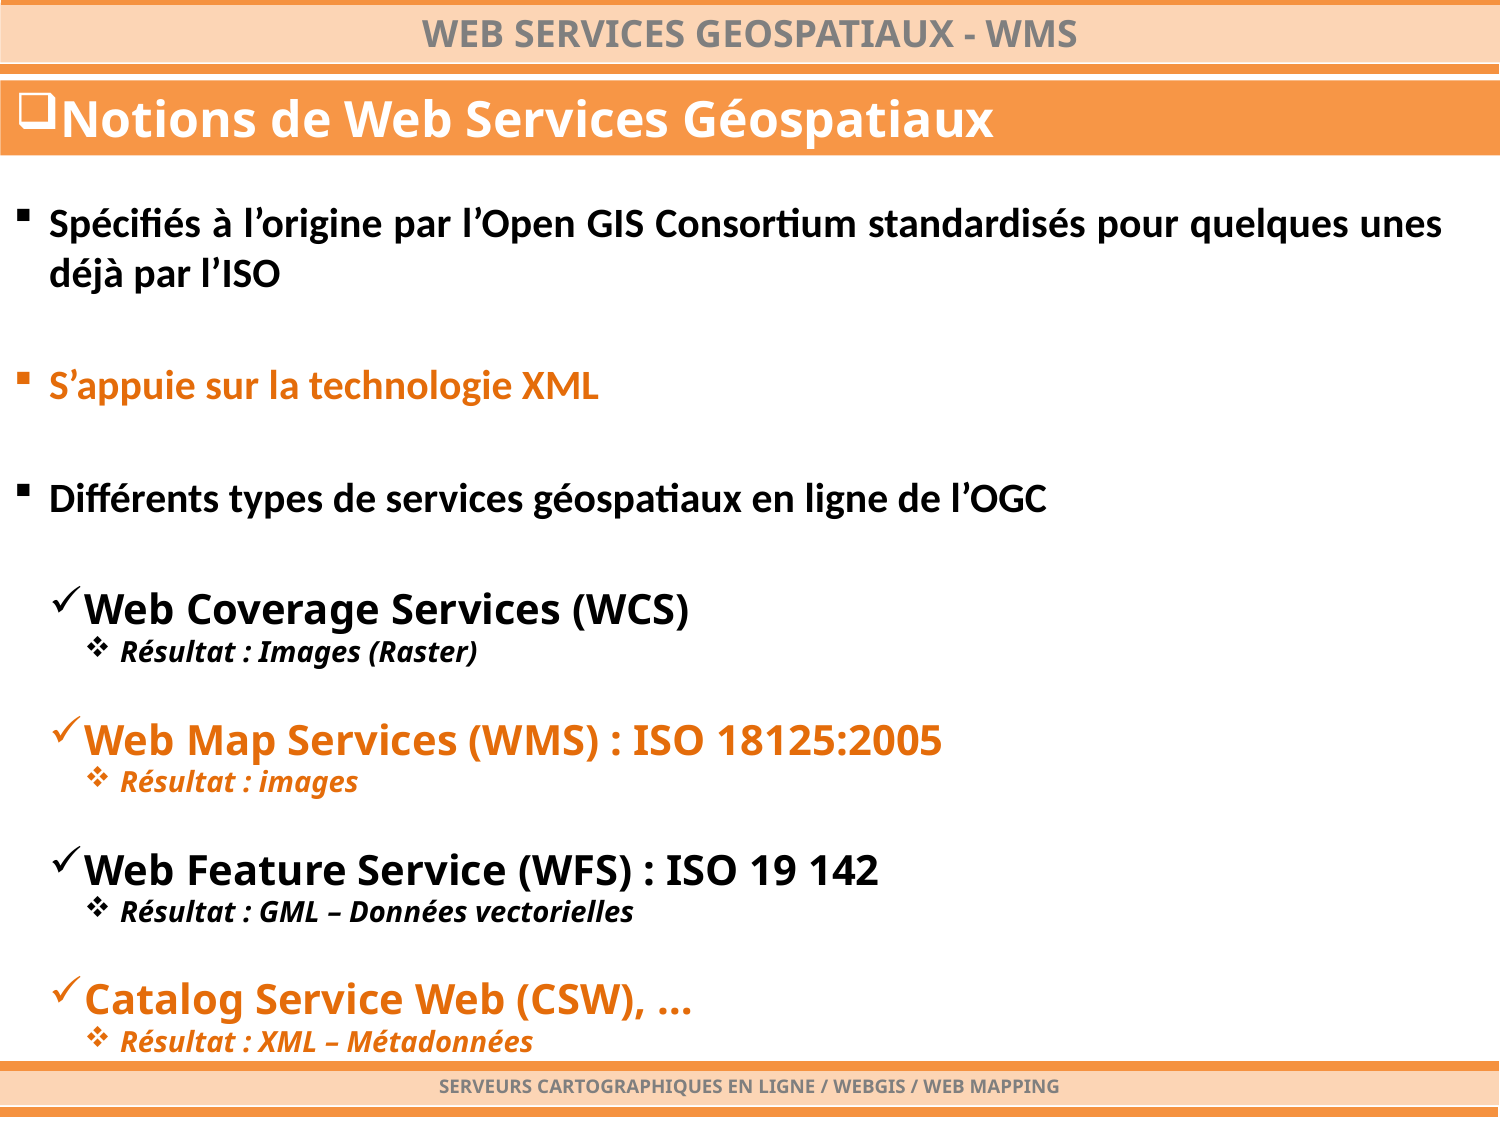

WEB SERVICES GEOSPATIAUX - WMS
Notions de Web Services Géospatiaux
Spécifiés à l’origine par l’Open GIS Consortium standardisés pour quelques unes déjà par l’ISO
S’appuie sur la technologie XML
Différents types de services géospatiaux en ligne de l’OGC
Web Coverage Services (WCS)
Résultat : Images (Raster)
Web Map Services (WMS) : ISO 18125:2005
Résultat : images
Web Feature Service (WFS) : ISO 19 142
Résultat : GML – Données vectorielles
Catalog Service Web (CSW), …
Résultat : XML – Métadonnées
SERVEURS CARTOGRAPHIQUES EN LIGNE / WEBGIS / WEB MAPPING